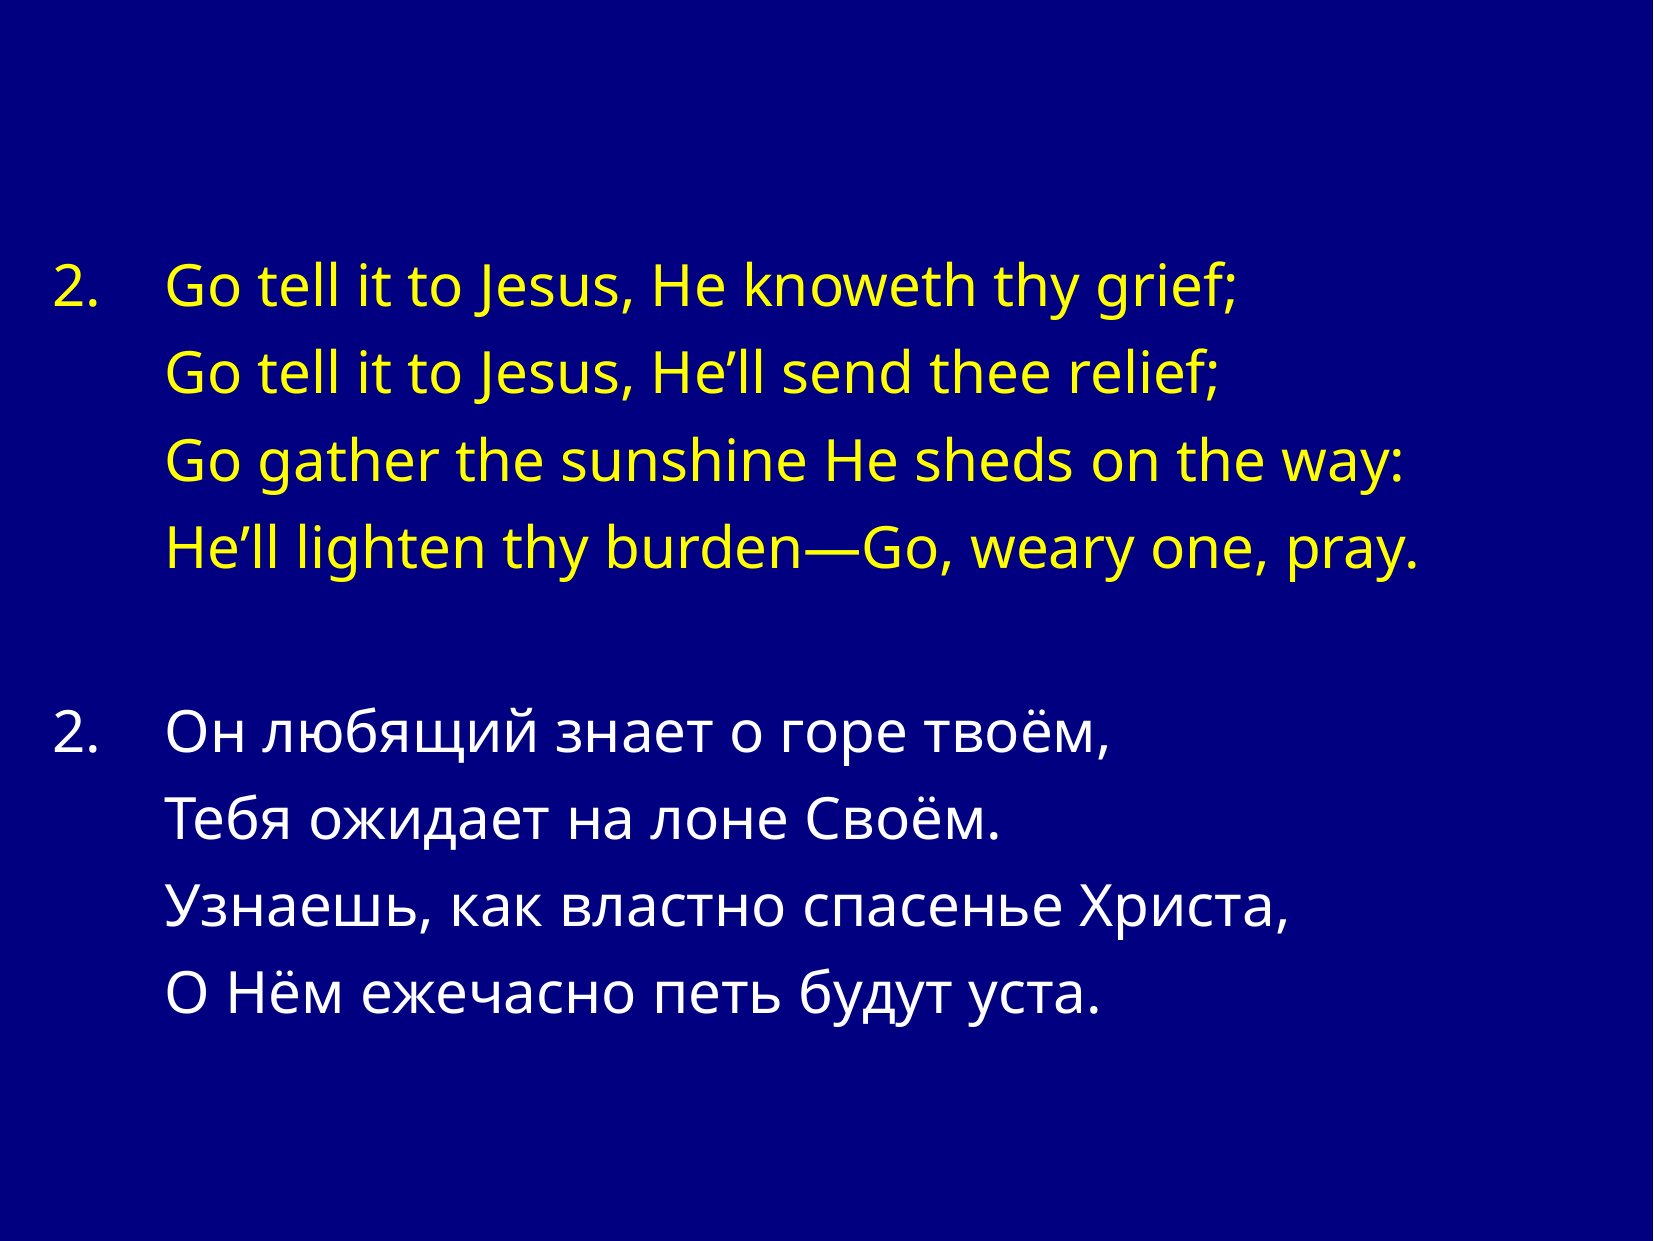

2.	Go tell it to Jesus, He knoweth thy grief;
	Go tell it to Jesus, He’ll send thee relief;
	Go gather the sunshine He sheds on the way:
	He’ll lighten thy burden—Go, weary one, pray.
2.	Он любящий знает о горе твоём,
	Тебя ожидает на лоне Своём.
	Узнаешь, как властно спасенье Христа,
	О Нём ежечасно петь будут уста.